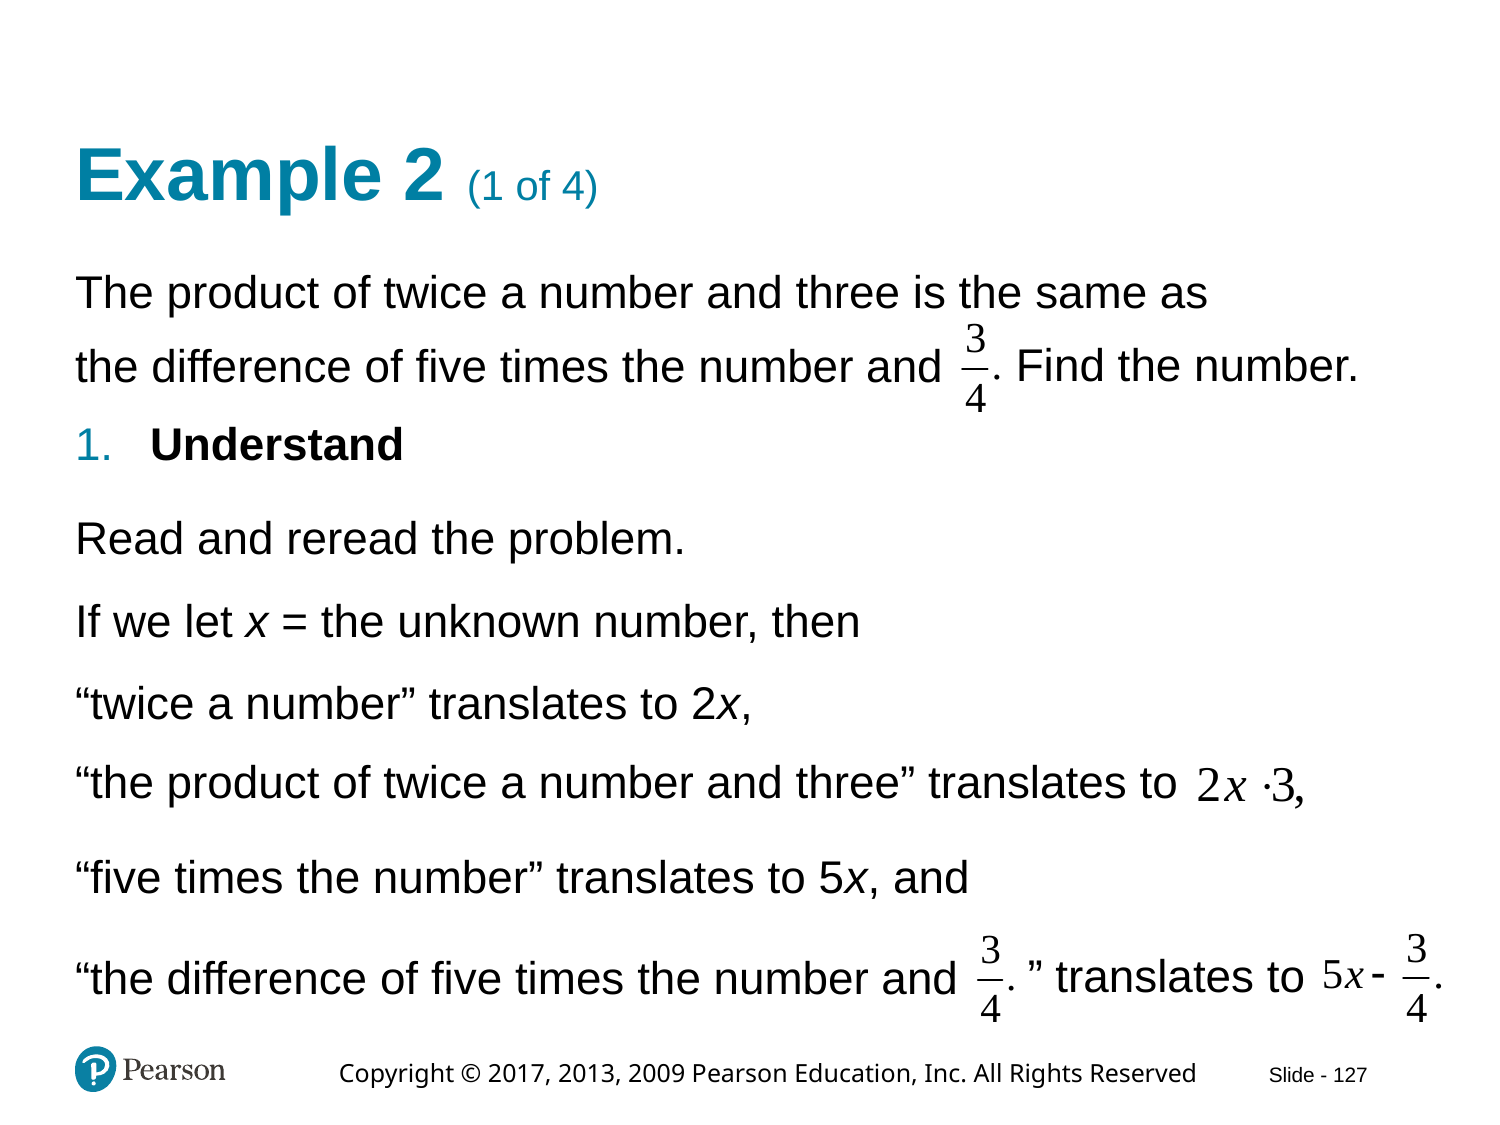

# Example 2 (1 of 4)
The product of twice a number and three is the same as
Find the number.
the difference of five times the number and
​Understand
Read and reread the problem.
If we let x = the unknown number, then
“twice a number” translates to 2x,
“the product of twice a number and three” translates to
“five times the number” translates to 5x, and
” translates to
“the difference of five times the number and